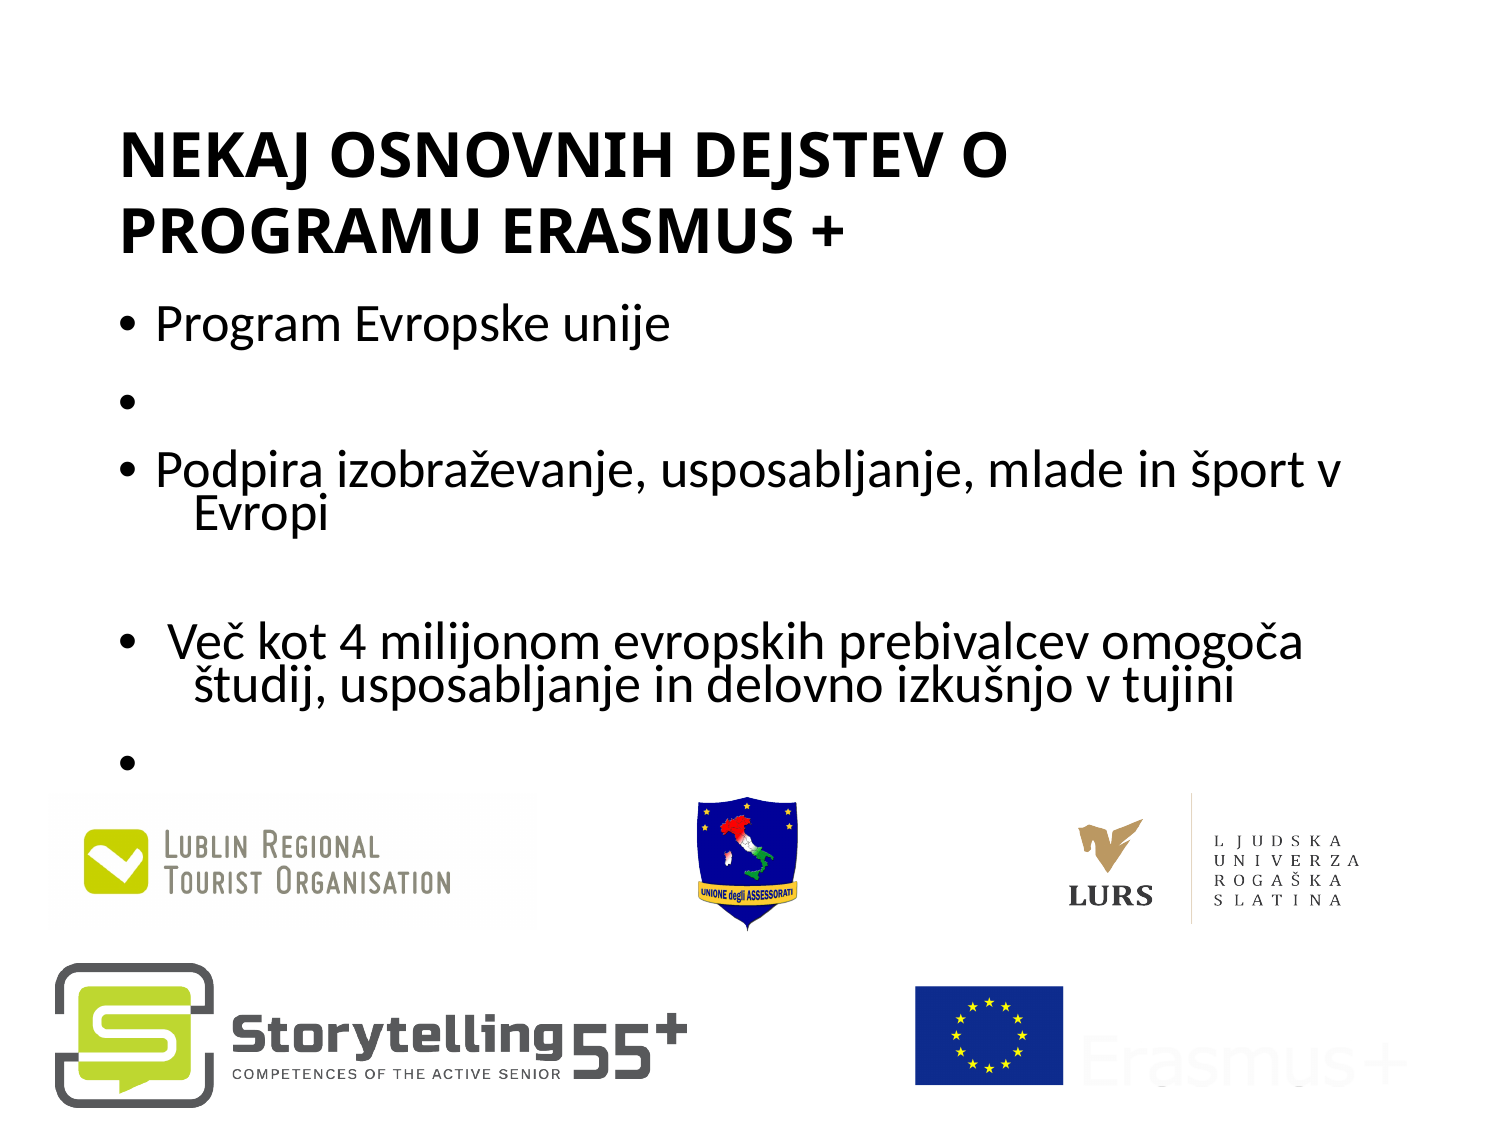

# NEKAJ OSNOVNIH DEJSTEV O PROGRAMU ERASMUS +
Program Evropske unije
Podpira izobraževanje, usposabljanje, mlade in šport v Evropi
 Več kot 4 milijonom evropskih prebivalcev omogoča študij, usposabljanje in delovno izkušnjo v tujini